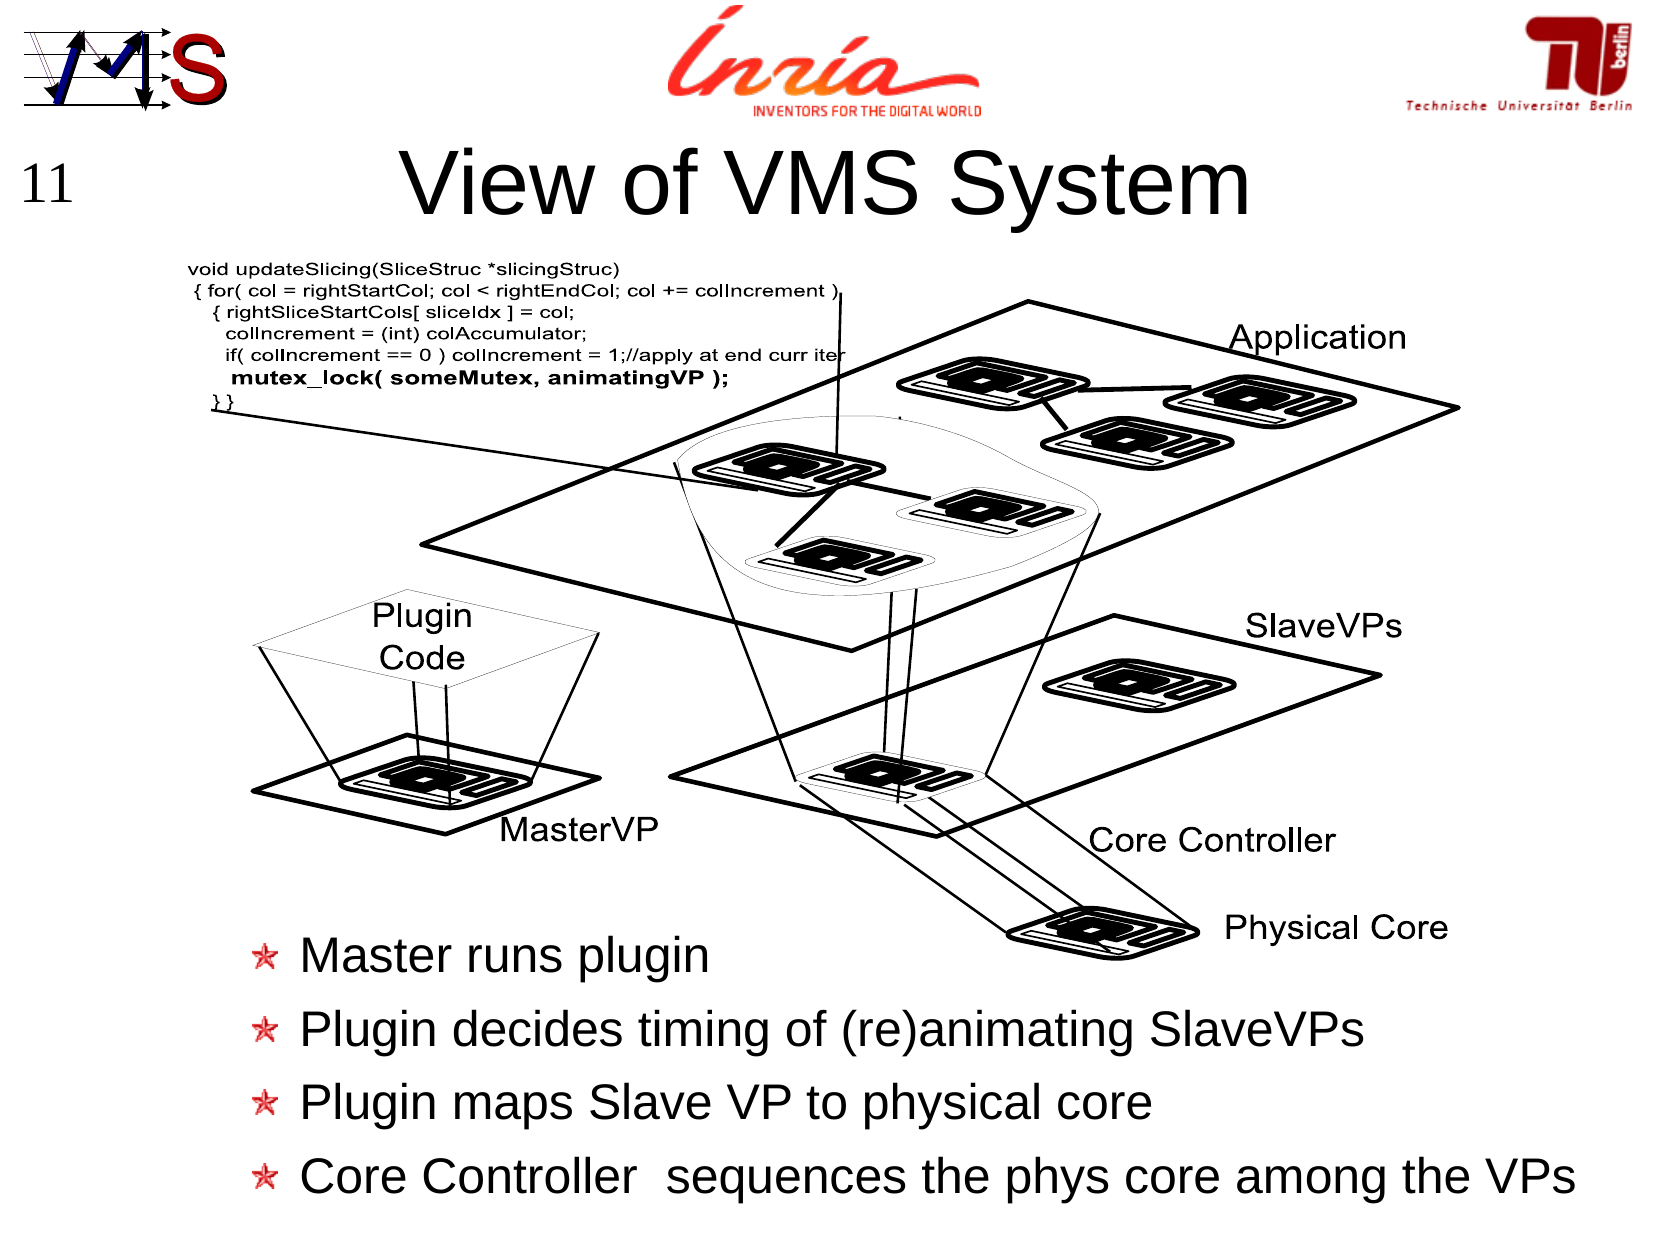

# View of VMS System
11
Master runs plugin
Plugin decides timing of (re)animating SlaveVPs
Plugin maps Slave VP to physical core
Core Controller sequences the phys core among the VPs